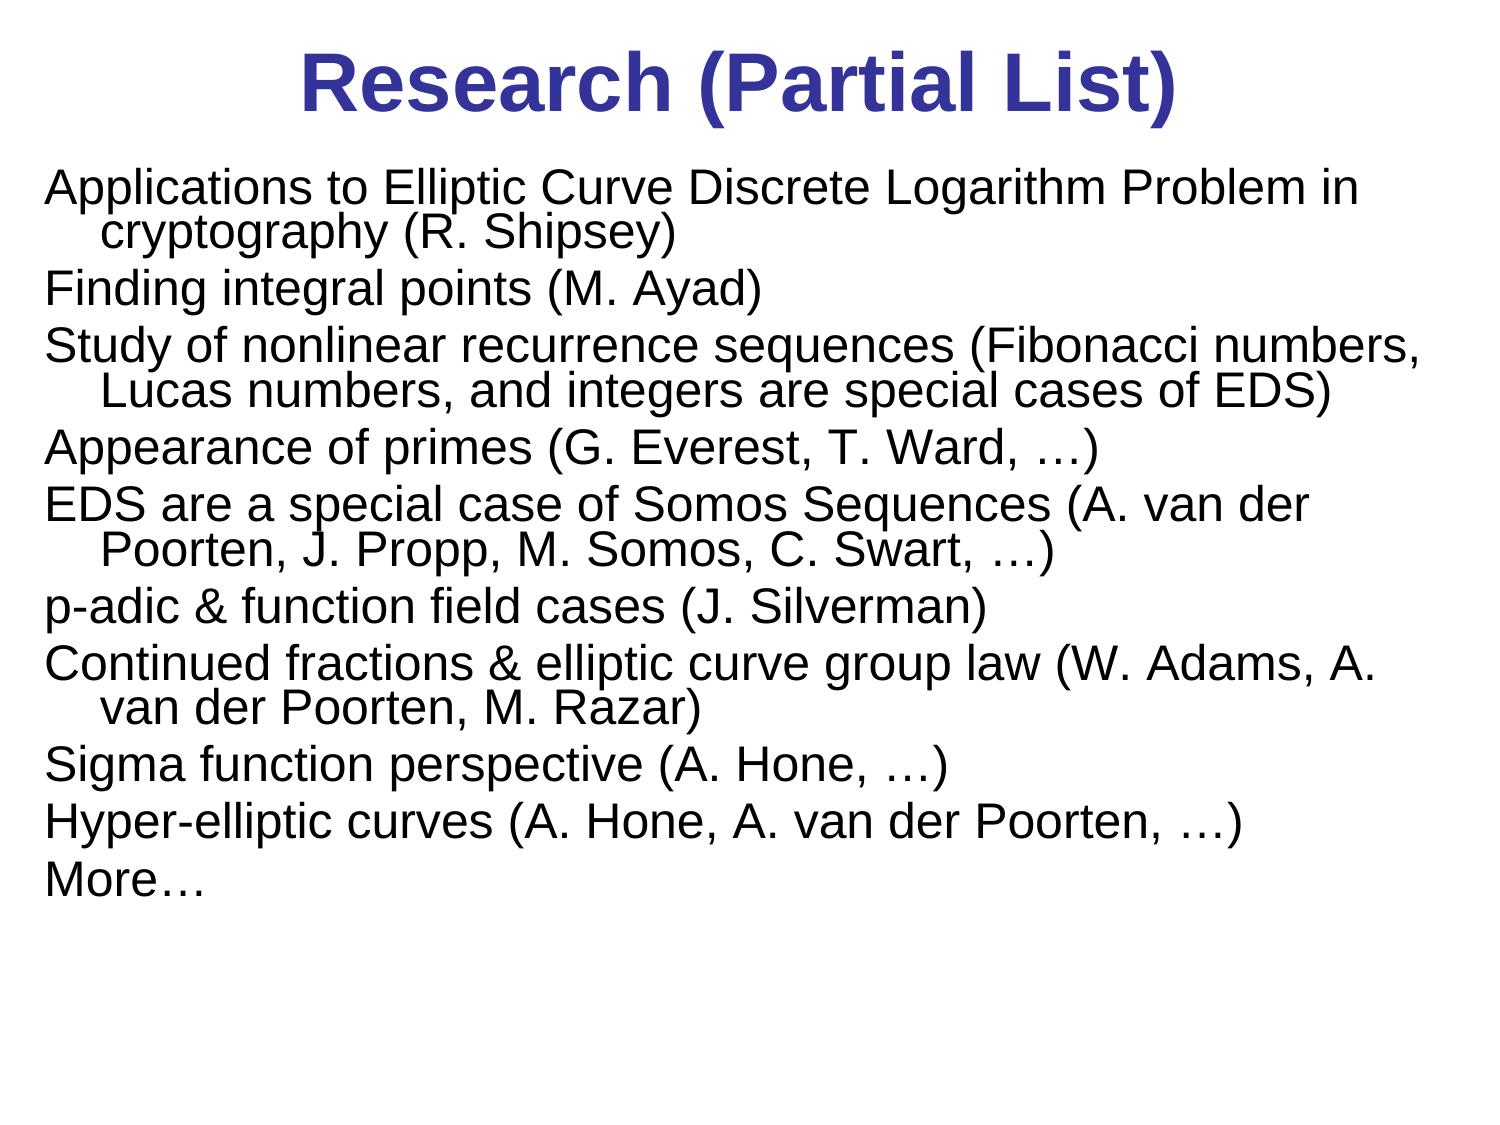

# Research (Partial List)‏
Applications to Elliptic Curve Discrete Logarithm Problem in cryptography (R. Shipsey)‏
Finding integral points (M. Ayad)‏
Study of nonlinear recurrence sequences (Fibonacci numbers, Lucas numbers, and integers are special cases of EDS)
Appearance of primes (G. Everest, T. Ward, …)‏
EDS are a special case of Somos Sequences (A. van der Poorten, J. Propp, M. Somos, C. Swart, …)‏
p-adic & function field cases (J. Silverman)‏
Continued fractions & elliptic curve group law (W. Adams, A. van der Poorten, M. Razar)‏
Sigma function perspective (A. Hone, …)‏
Hyper-elliptic curves (A. Hone, A. van der Poorten, …)‏
More…